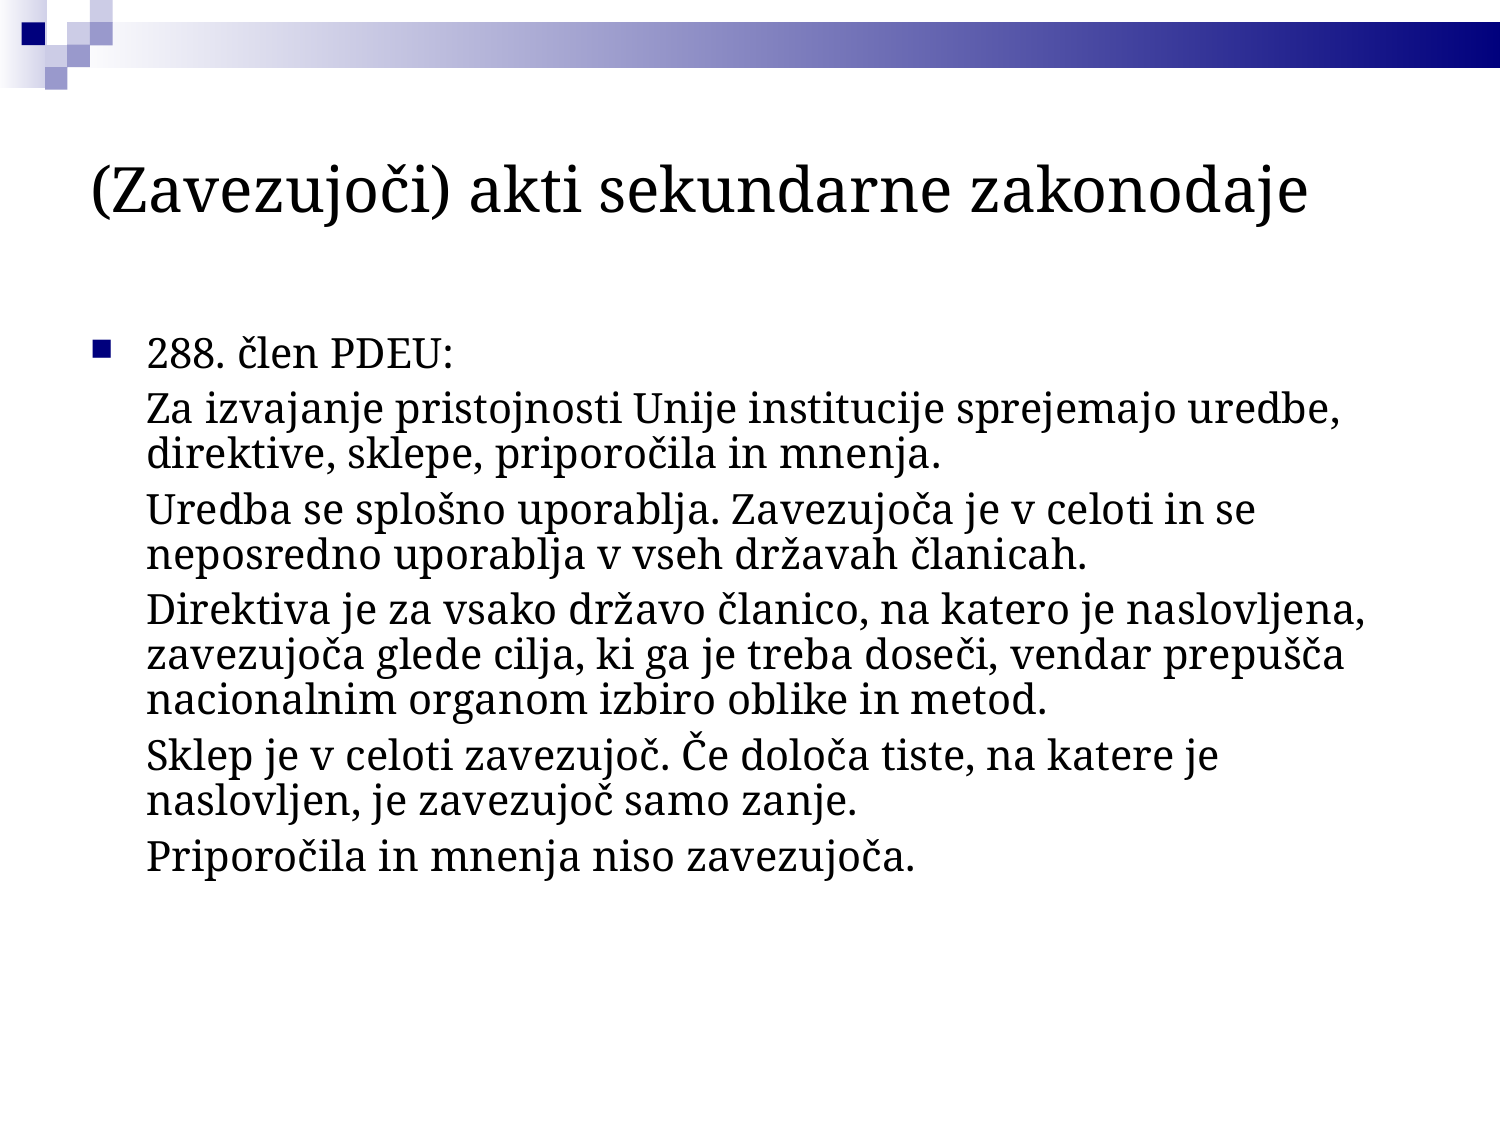

# (Zavezujoči) akti sekundarne zakonodaje
288. člen PDEU:
	Za izvajanje pristojnosti Unije institucije sprejemajo uredbe, direktive, sklepe, priporočila in mnenja.
	Uredba se splošno uporablja. Zavezujoča je v celoti in se neposredno uporablja v vseh državah članicah.
	Direktiva je za vsako državo članico, na katero je naslovljena, zavezujoča glede cilja, ki ga je treba doseči, vendar prepušča nacionalnim organom izbiro oblike in metod.
	Sklep je v celoti zavezujoč. Če določa tiste, na katere je naslovljen, je zavezujoč samo zanje.
	Priporočila in mnenja niso zavezujoča.